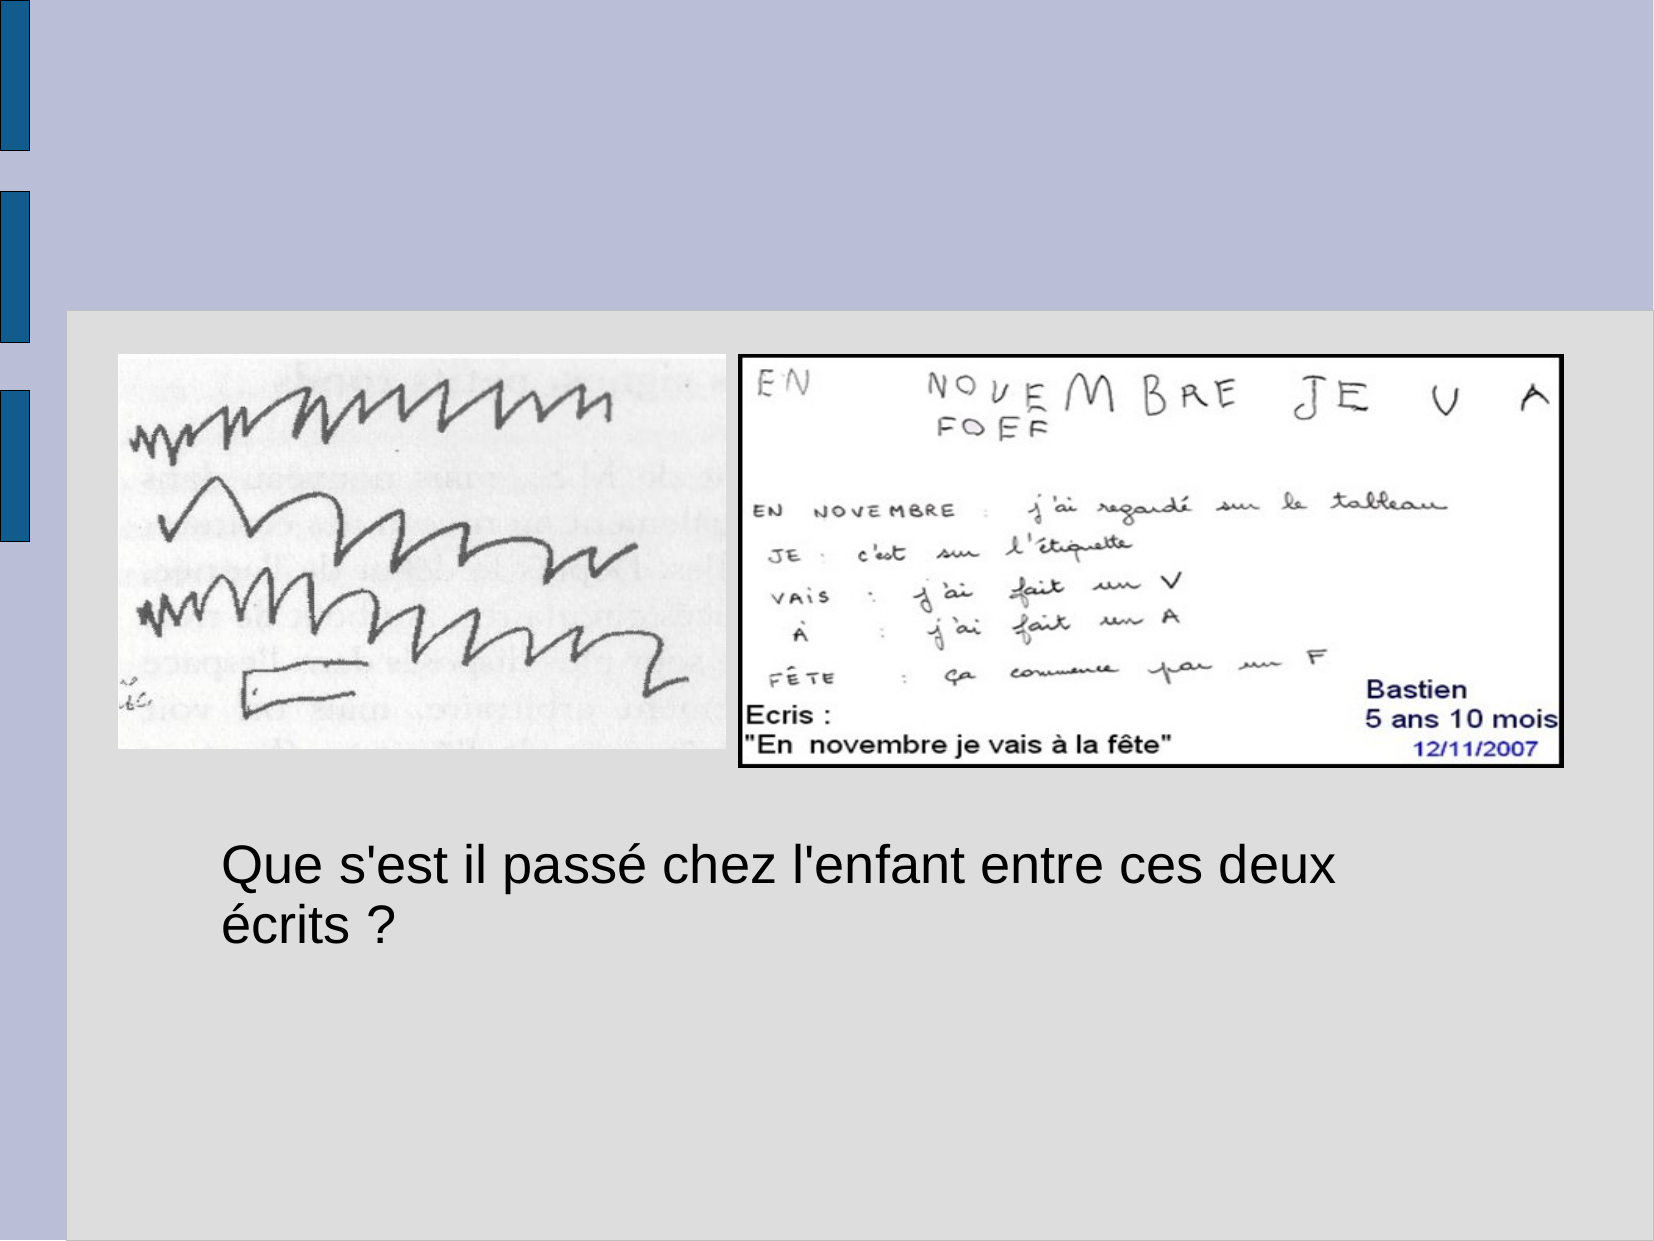

#
Que s'est il passé chez l'enfant entre ces deux écrits ?